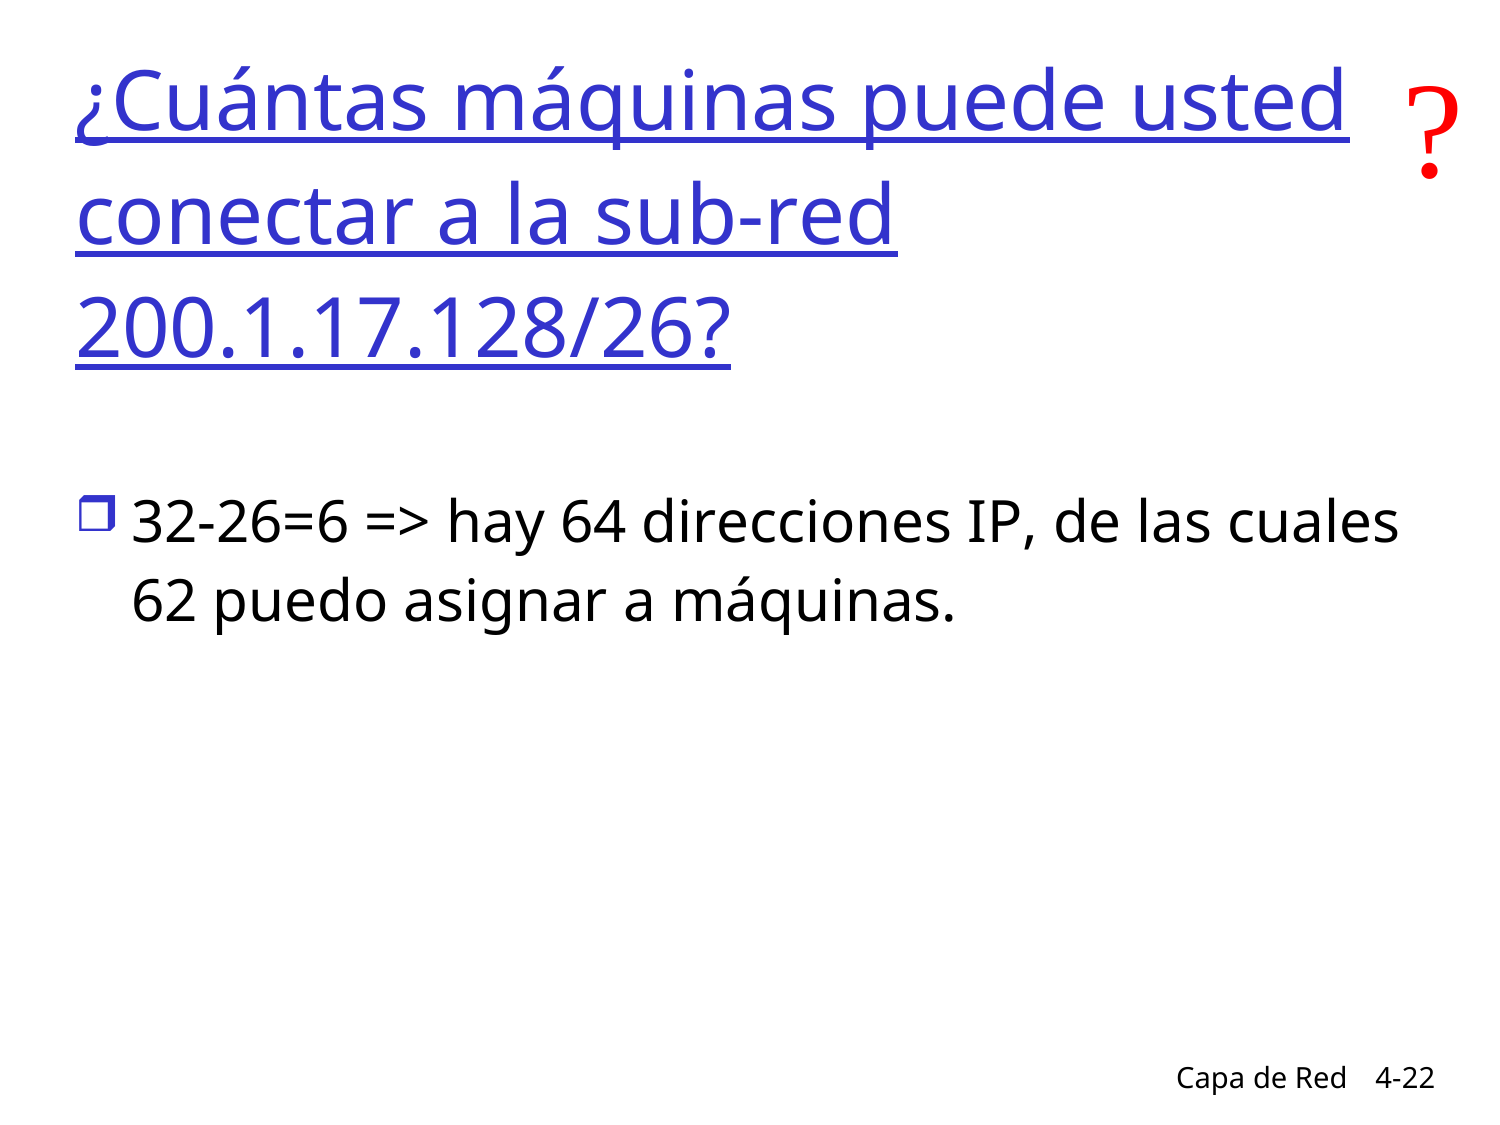

?
# ¿Cuántas máquinas puede usted conectar a la sub-red 200.1.17.128/26?
32-26=6 => hay 64 direcciones IP, de las cuales 62 puedo asignar a máquinas.
22